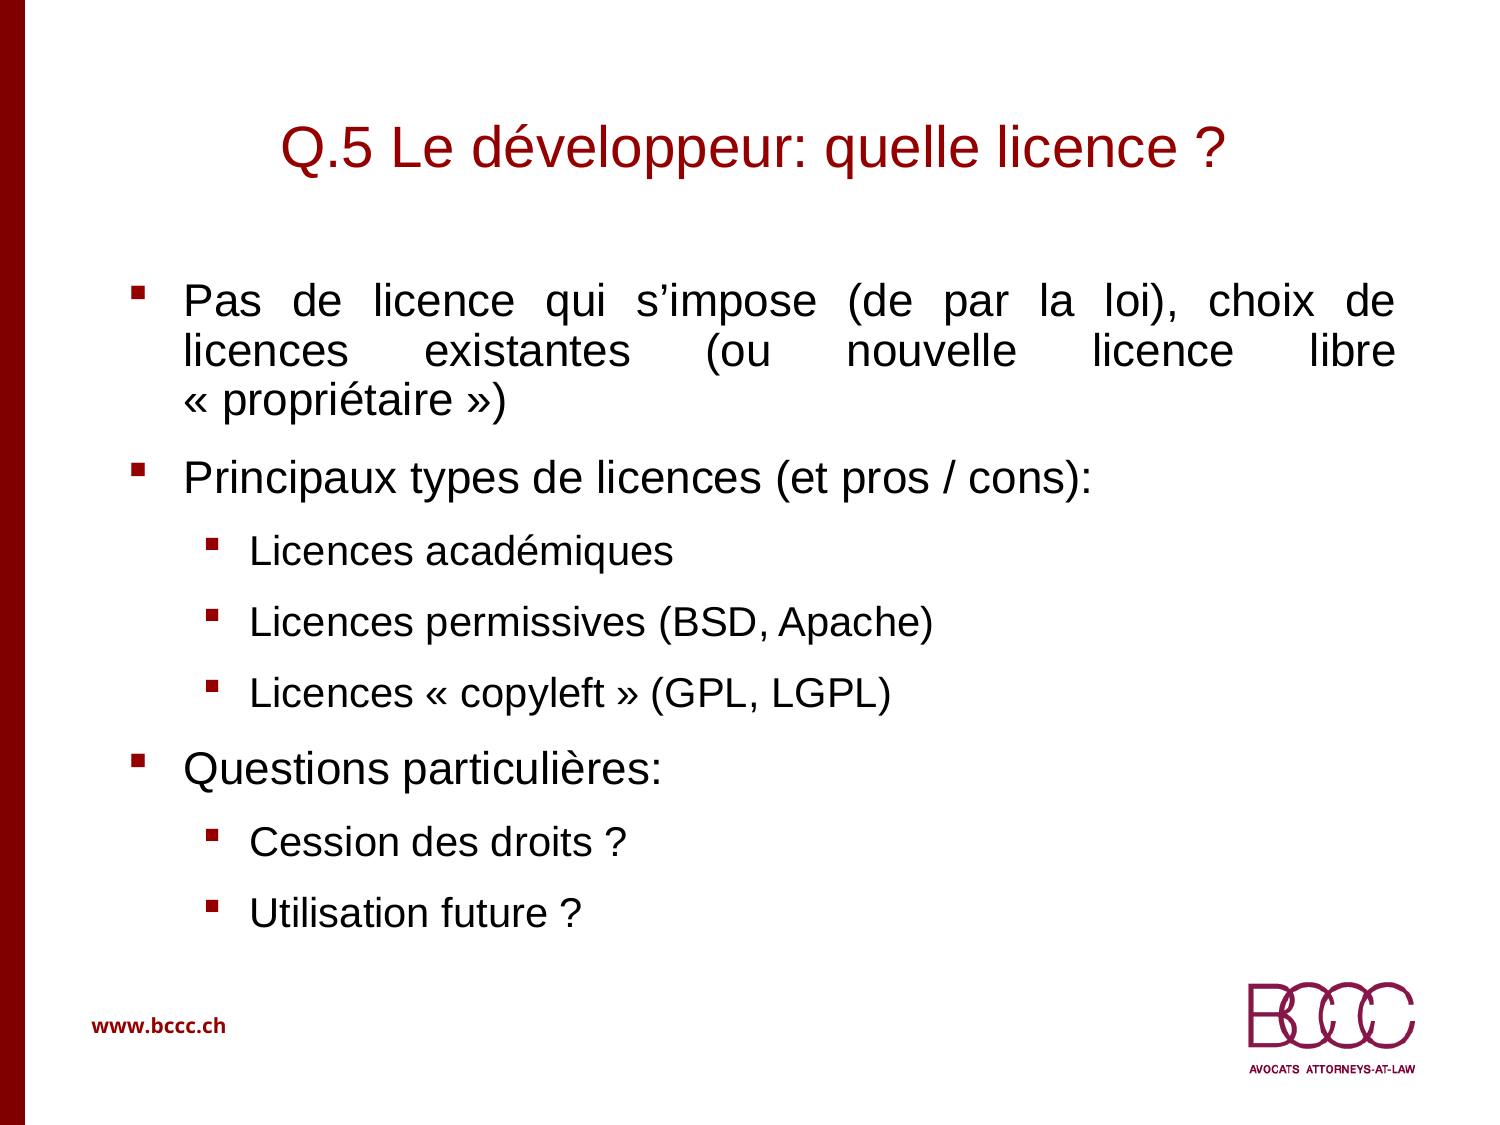

# Q.5 Le développeur: quelle licence ?
Pas de licence qui s’impose (de par la loi), choix de licences existantes (ou nouvelle licence libre « propriétaire »)
Principaux types de licences (et pros / cons):
Licences académiques
Licences permissives (BSD, Apache)
Licences « copyleft » (GPL, LGPL)
Questions particulières:
Cession des droits ?
Utilisation future ?